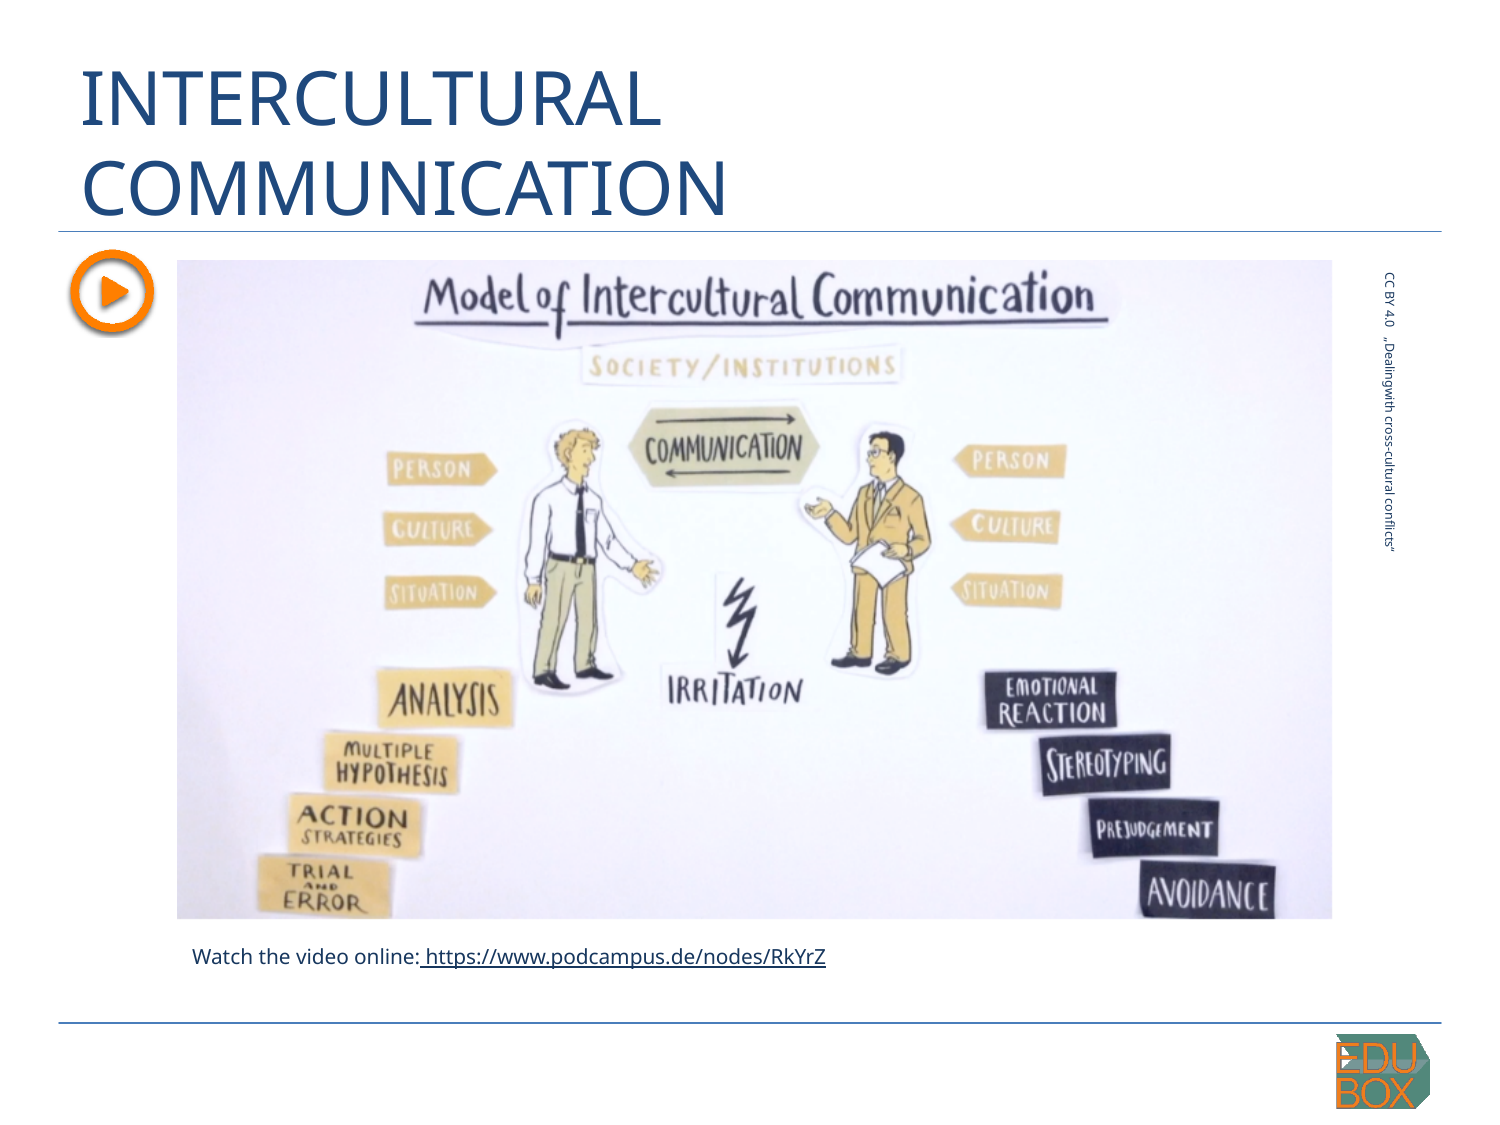

# INTERCULTURAL COMMUNICATION
CC BY 4.0 „Dealingwith cross-cultural conflicts“
Watch the video online: https://www.podcampus.de/nodes/RkYrZ